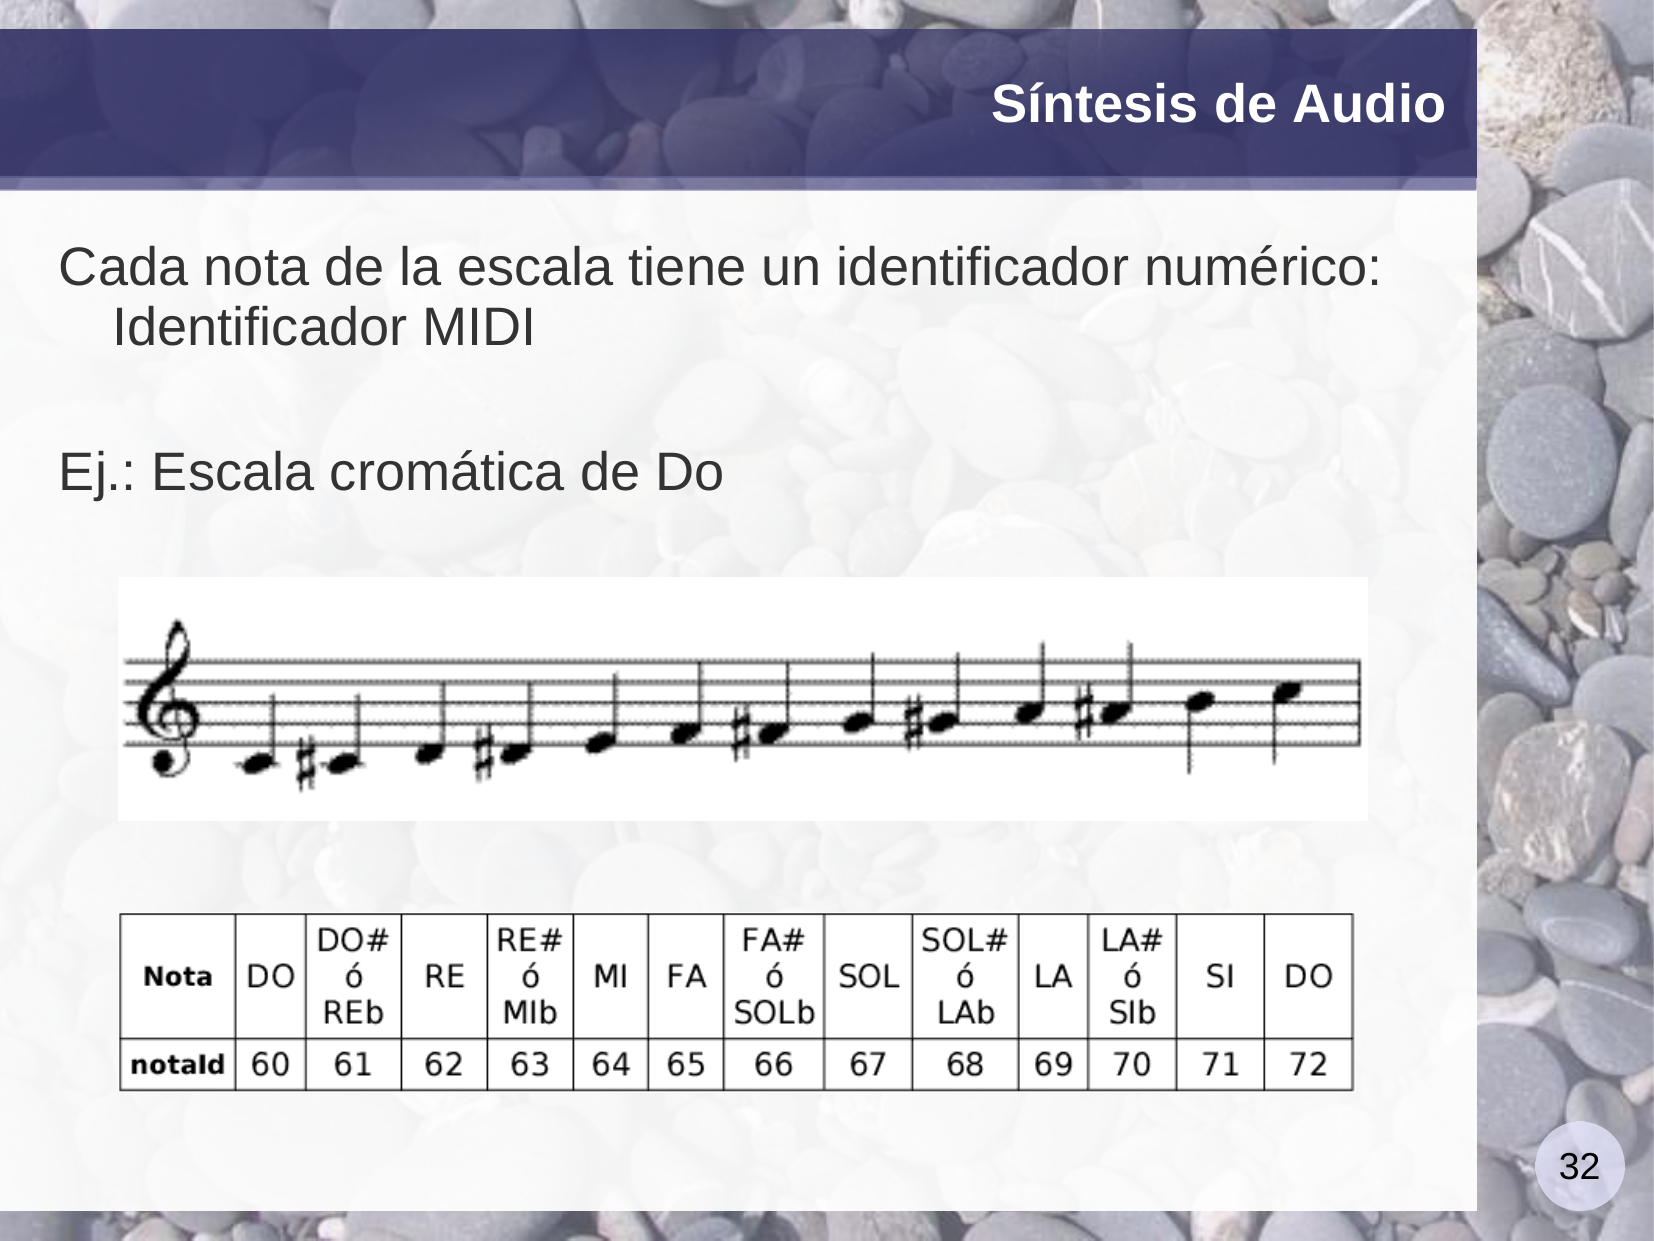

# Síntesis de Audio
Cada nota de la escala tiene un identificador numérico: Identificador MIDI
Ej.: Escala cromática de Do